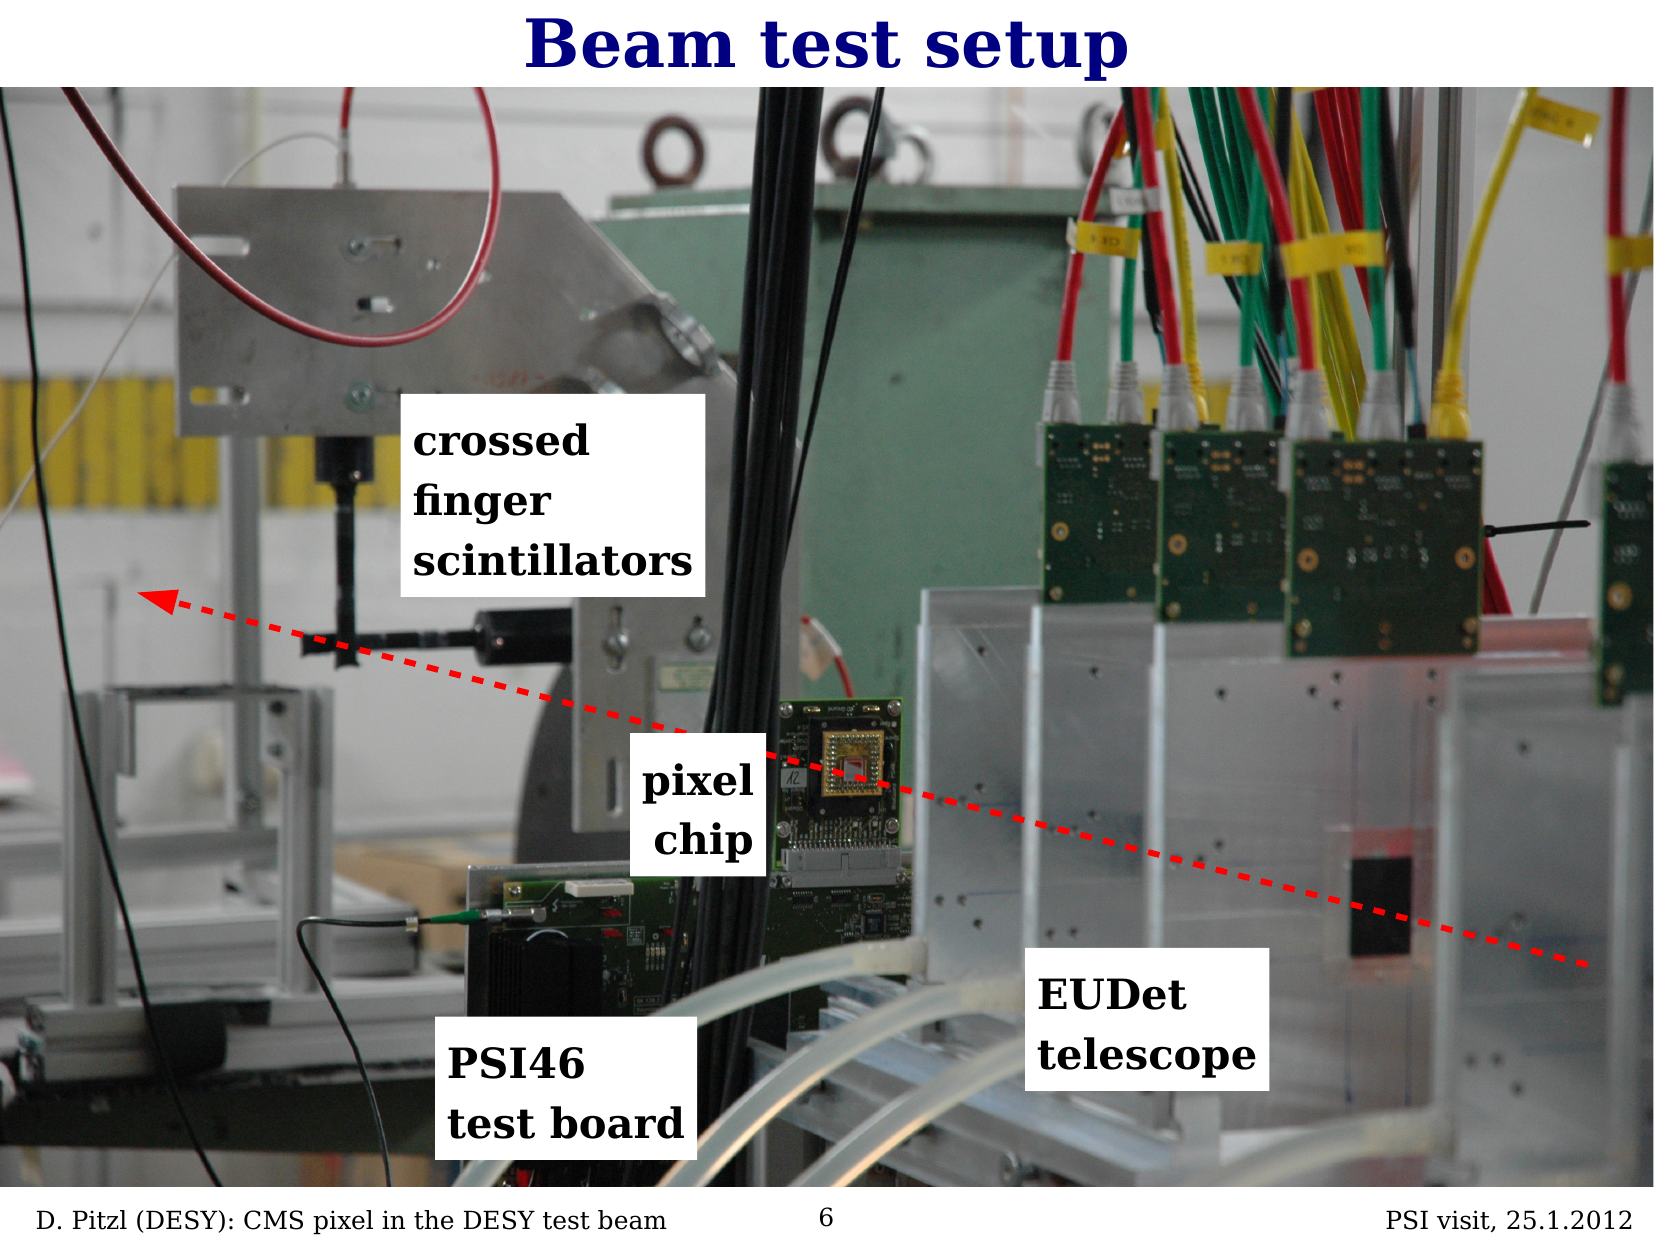

# Beam test setup
crossed
finger
scintillators
pixel
chip
EUDet
telescope
PSI46
test board